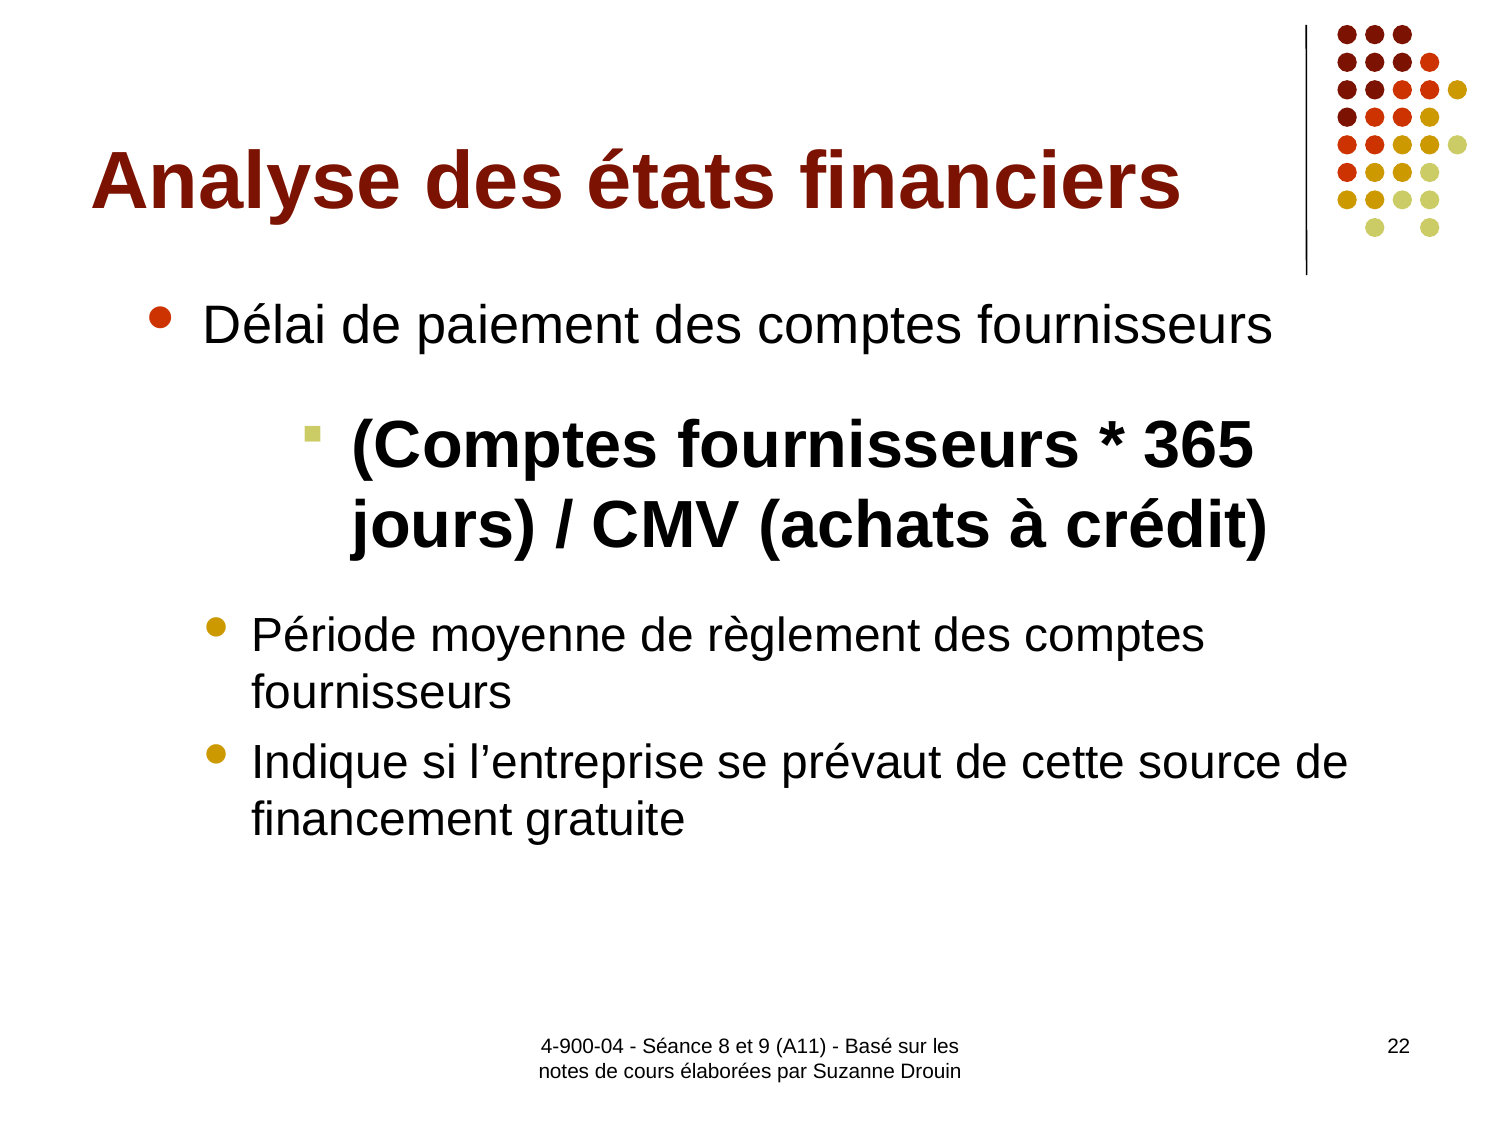

Analyse des états financiers
Délai de paiement des comptes fournisseurs
(Comptes fournisseurs * 365 jours) / CMV (achats à crédit)
Période moyenne de règlement des comptes fournisseurs
Indique si l’entreprise se prévaut de cette source de financement gratuite
4-900-04 - Séance 8 et 9 (A11) - Basé sur les notes de cours élaborées par Suzanne Drouin